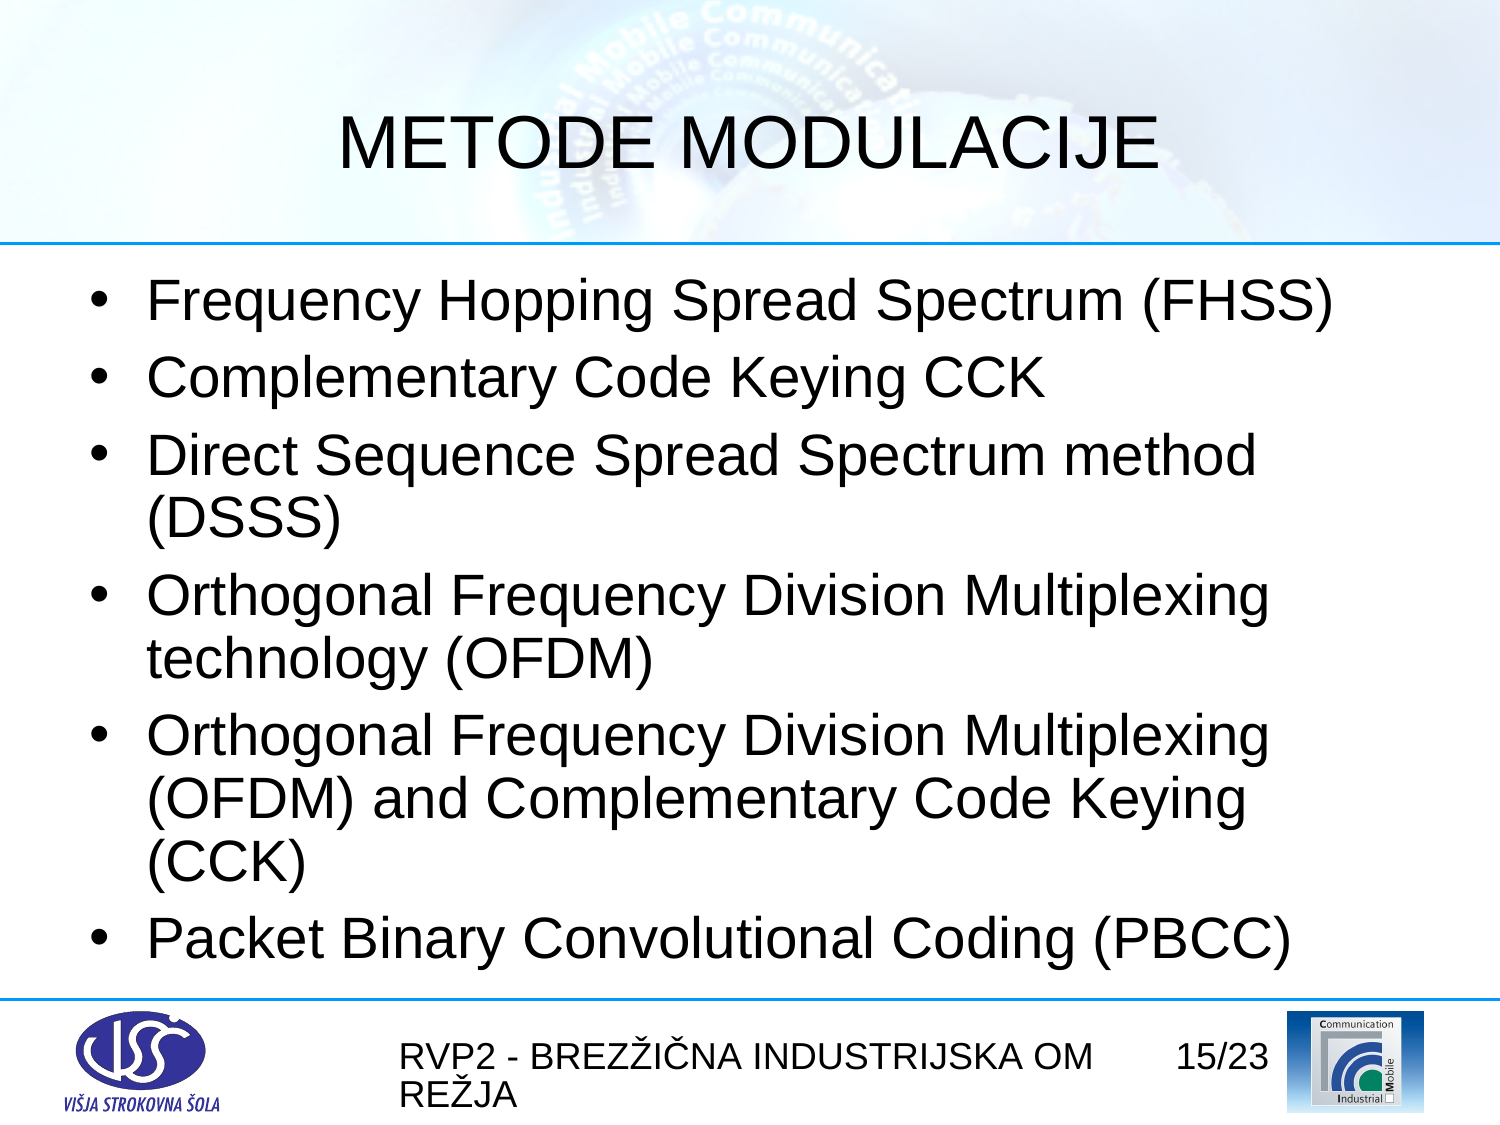

# METODE MODULACIJE
Frequency Hopping Spread Spectrum (FHSS)
Complementary Code Keying CCK
Direct Sequence Spread Spectrum method (DSSS)
Orthogonal Frequency Division Multiplexing technology (OFDM)
Orthogonal Frequency Division Multiplexing (OFDM) and Complementary Code Keying (CCK)
Packet Binary Convolutional Coding (PBCC)
RVP2 - BREZŽIČNA INDUSTRIJSKA OMREŽJA
15